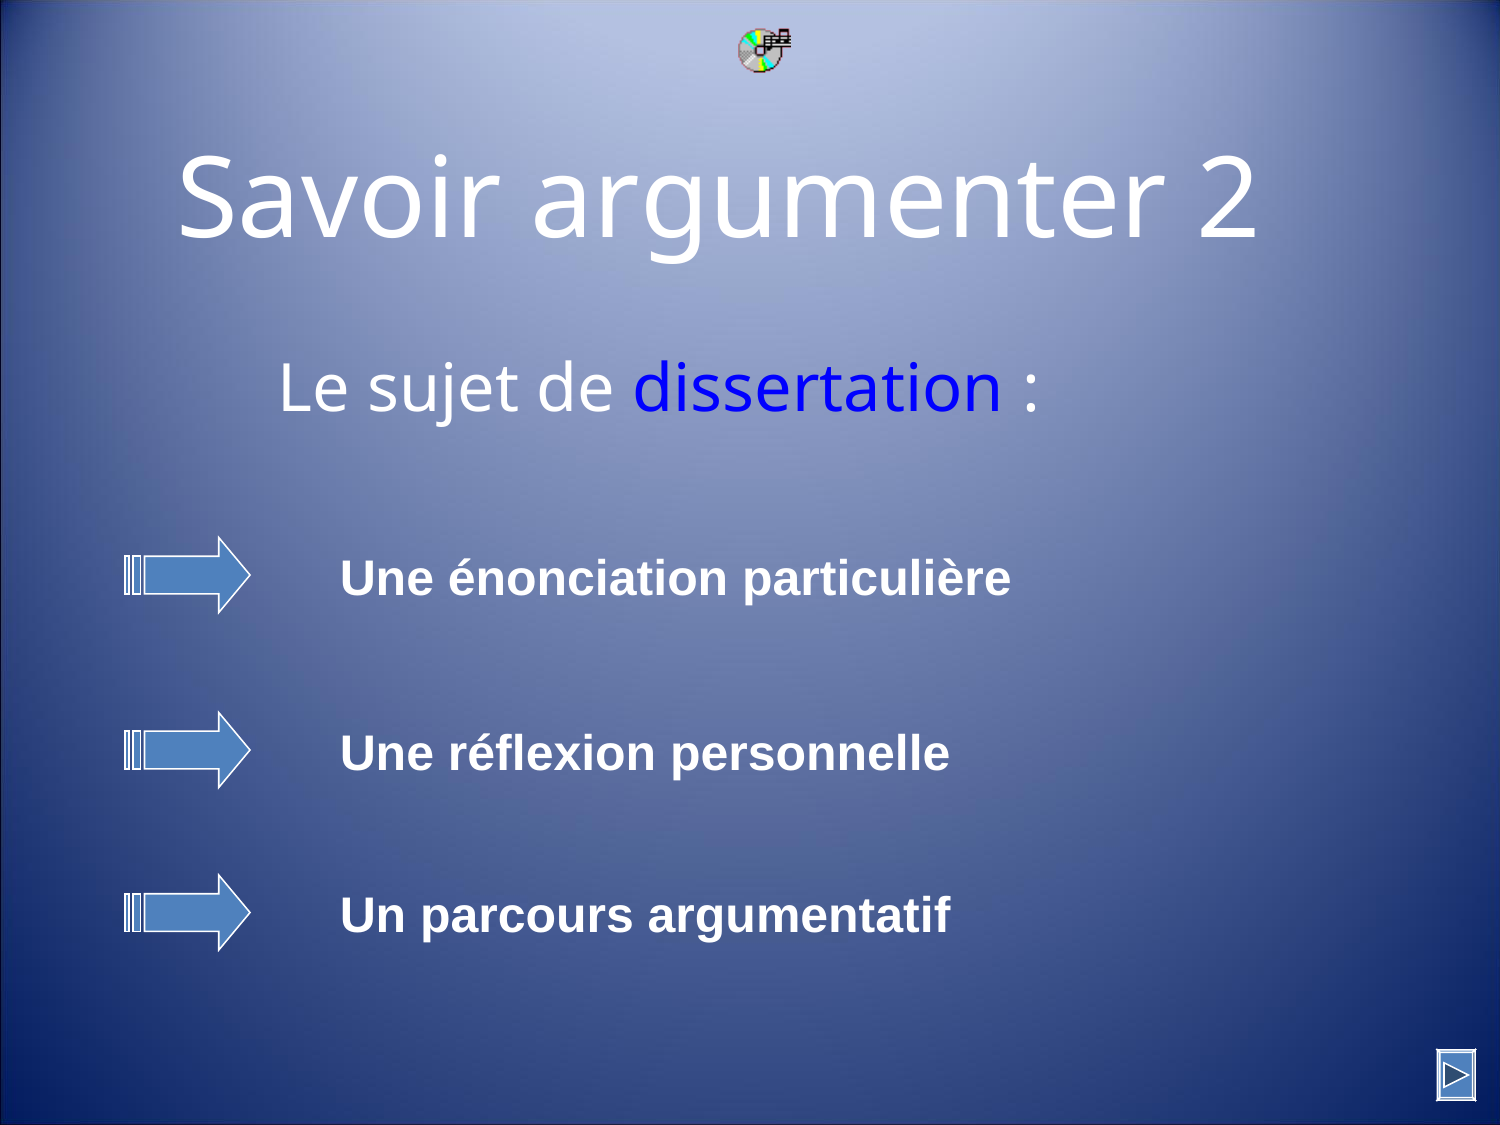

# Savoir argumenter 2
Le sujet de dissertation :
Une énonciation particulière
Une réflexion personnelle
Un parcours argumentatif